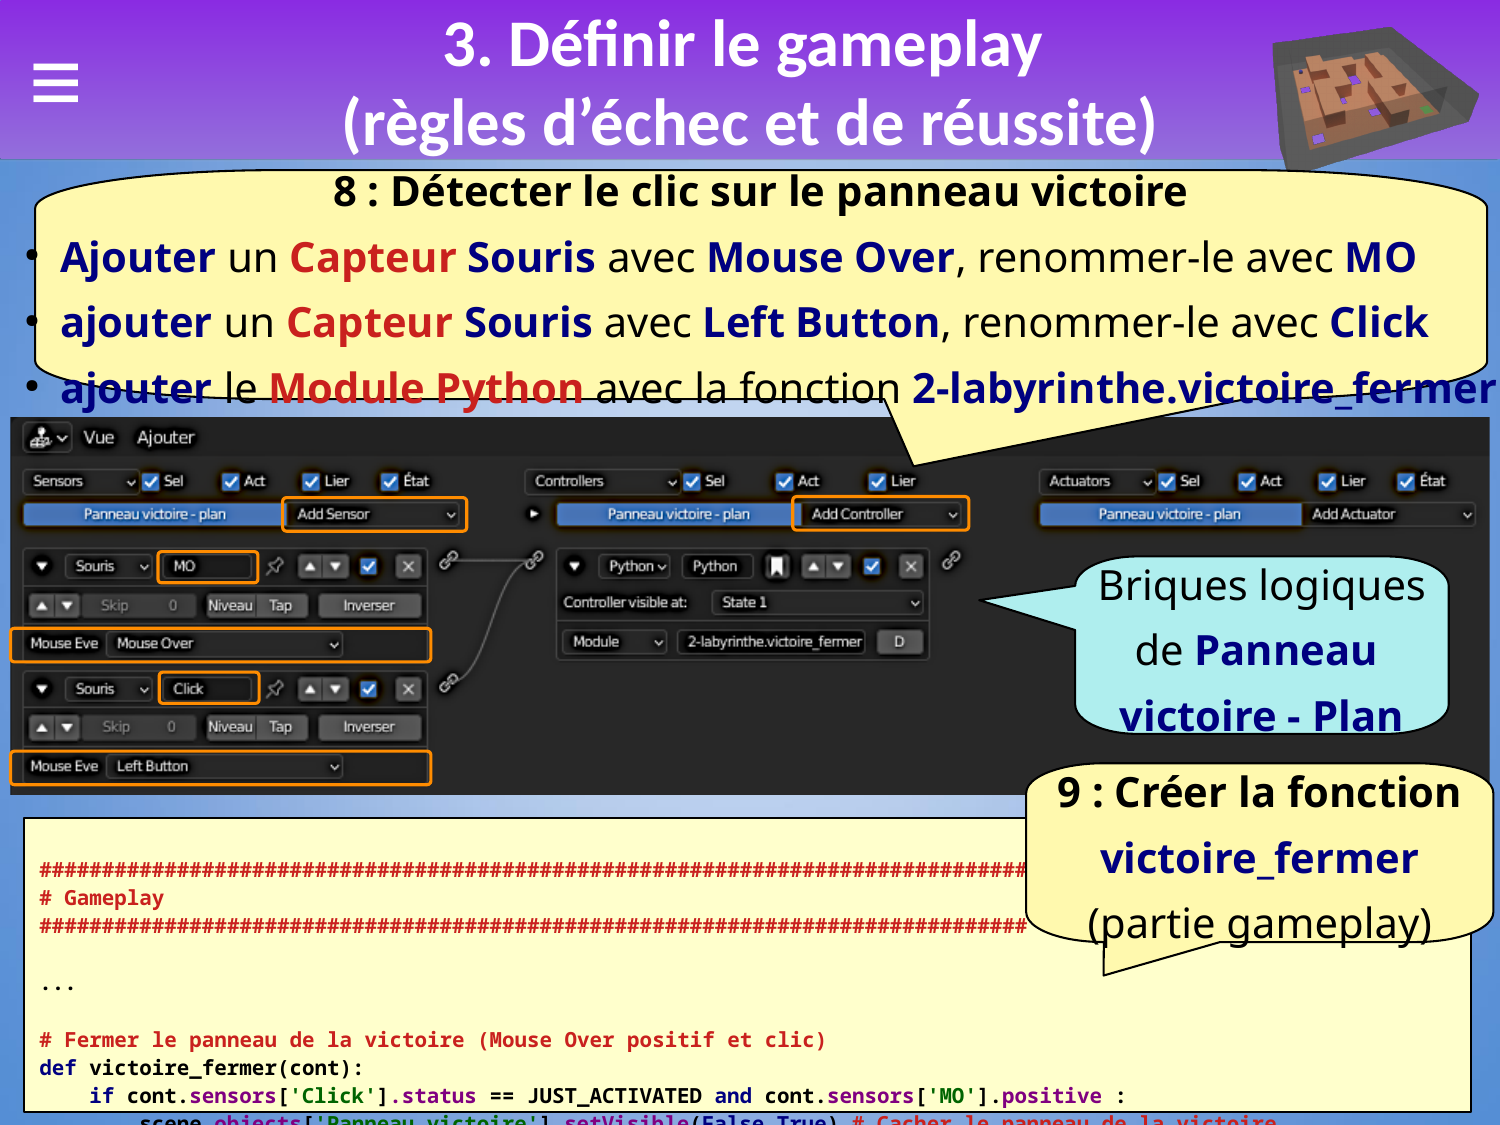

3. Définir le gameplay
(règles d’échec et de réussite)
≡
8 : Détecter le clic sur le panneau victoire
Ajouter un Capteur Souris avec Mouse Over, renommer-le avec MO
ajouter un Capteur Souris avec Left Button, renommer-le avec Click
ajouter le Module Python avec la fonction 2-labyrinthe.victoire_fermer
Briques logiques
de Panneau
victoire - Plan
9 : Créer la fonction
victoire_fermer
(partie gameplay)
###############################################################################
# Gameplay
###############################################################################
...
# Fermer le panneau de la victoire (Mouse Over positif et clic)
def victoire_fermer(cont):
 if cont.sensors['Click'].status == JUST_ACTIVATED and cont.sensors['MO'].positive :
 scene.objects['Panneau victoire'].setVisible(False,True) # Cacher le panneau de la victoire
 scene.objects['Panneau victoire - plan'].suspendPhysics(True) # Suspendre la physique du panneau
 depart() # Replacer la bille au départ